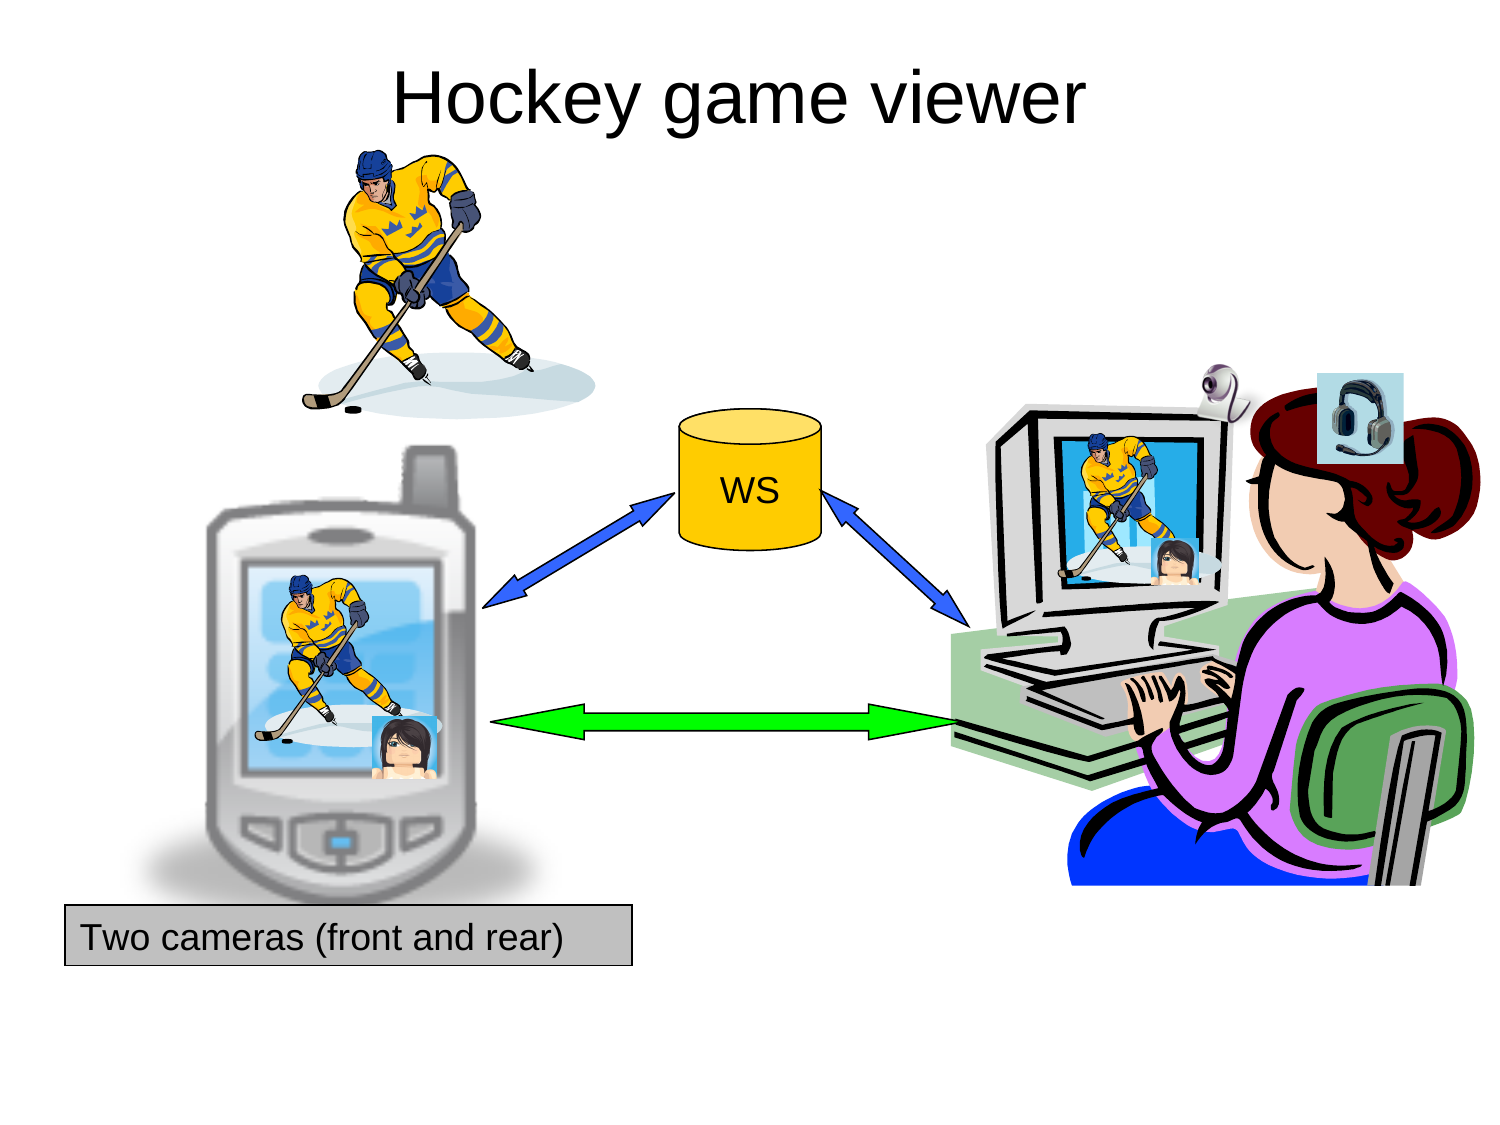

# Hockey game viewer
WS
Two cameras (front and rear)